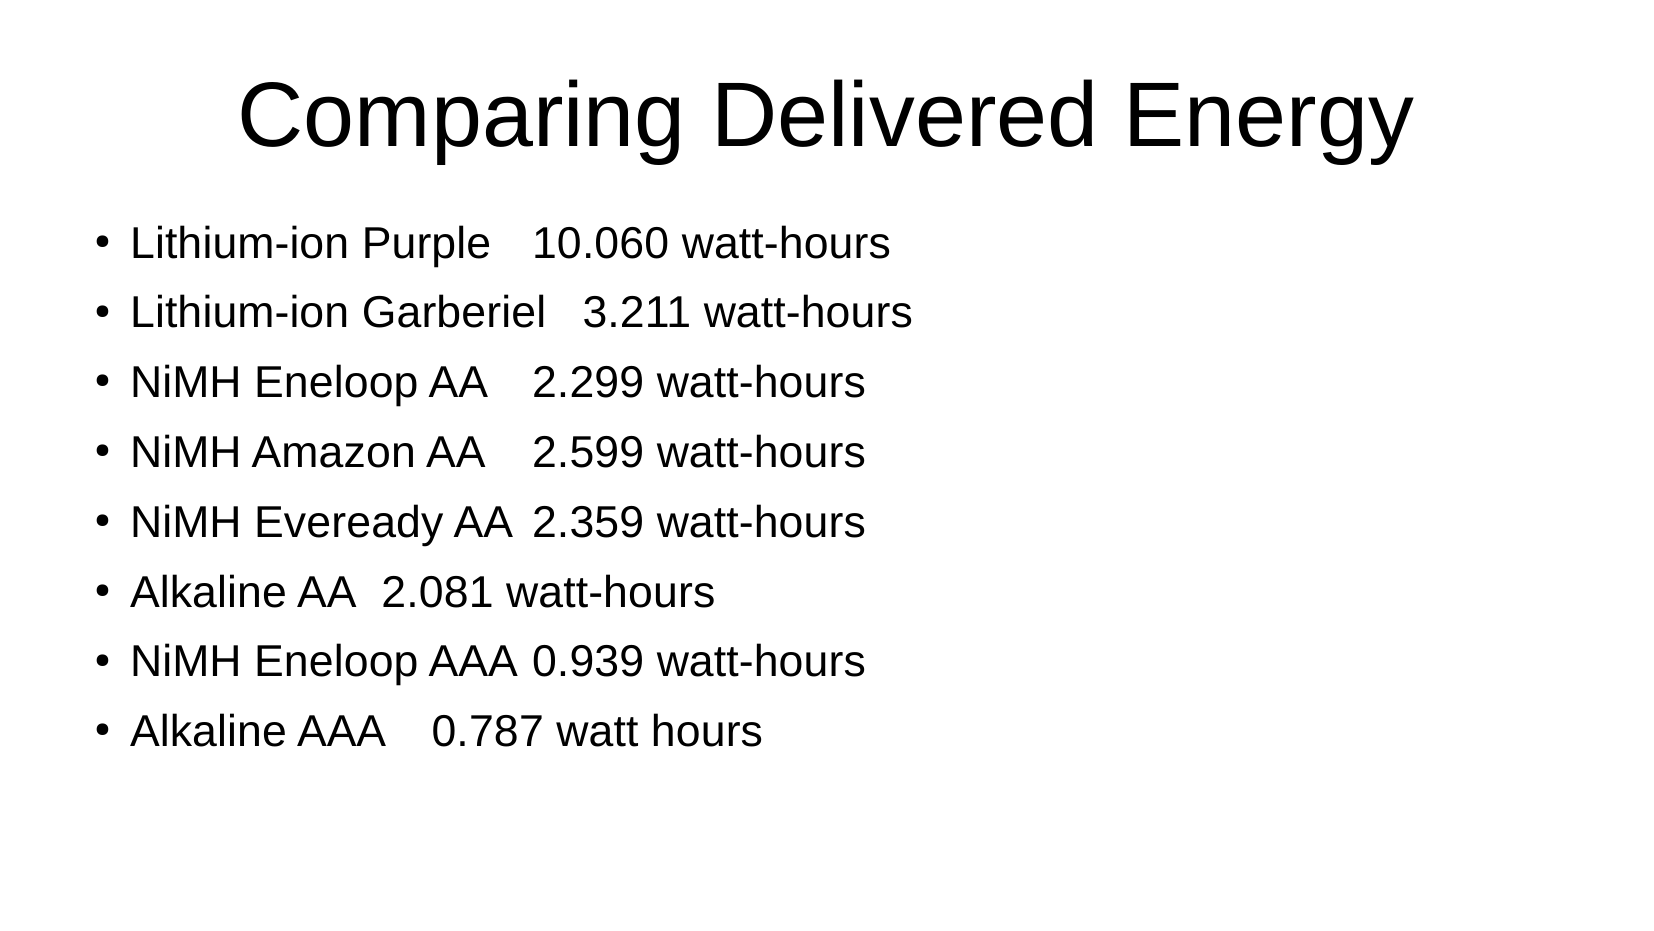

# Comparing Delivered Energy
Lithium-ion Purple		10.060 watt-hours
Lithium-ion Garberiel	3.211 watt-hours
NiMH Eneloop AA		2.299 watt-hours
NiMH Amazon AA	2.599 watt-hours
NiMH Eveready AA	2.359 watt-hours
Alkaline AA					2.081 watt-hours
NiMH Eneloop AAA		0.939 watt-hours
Alkaline AAA		0.787 watt hours